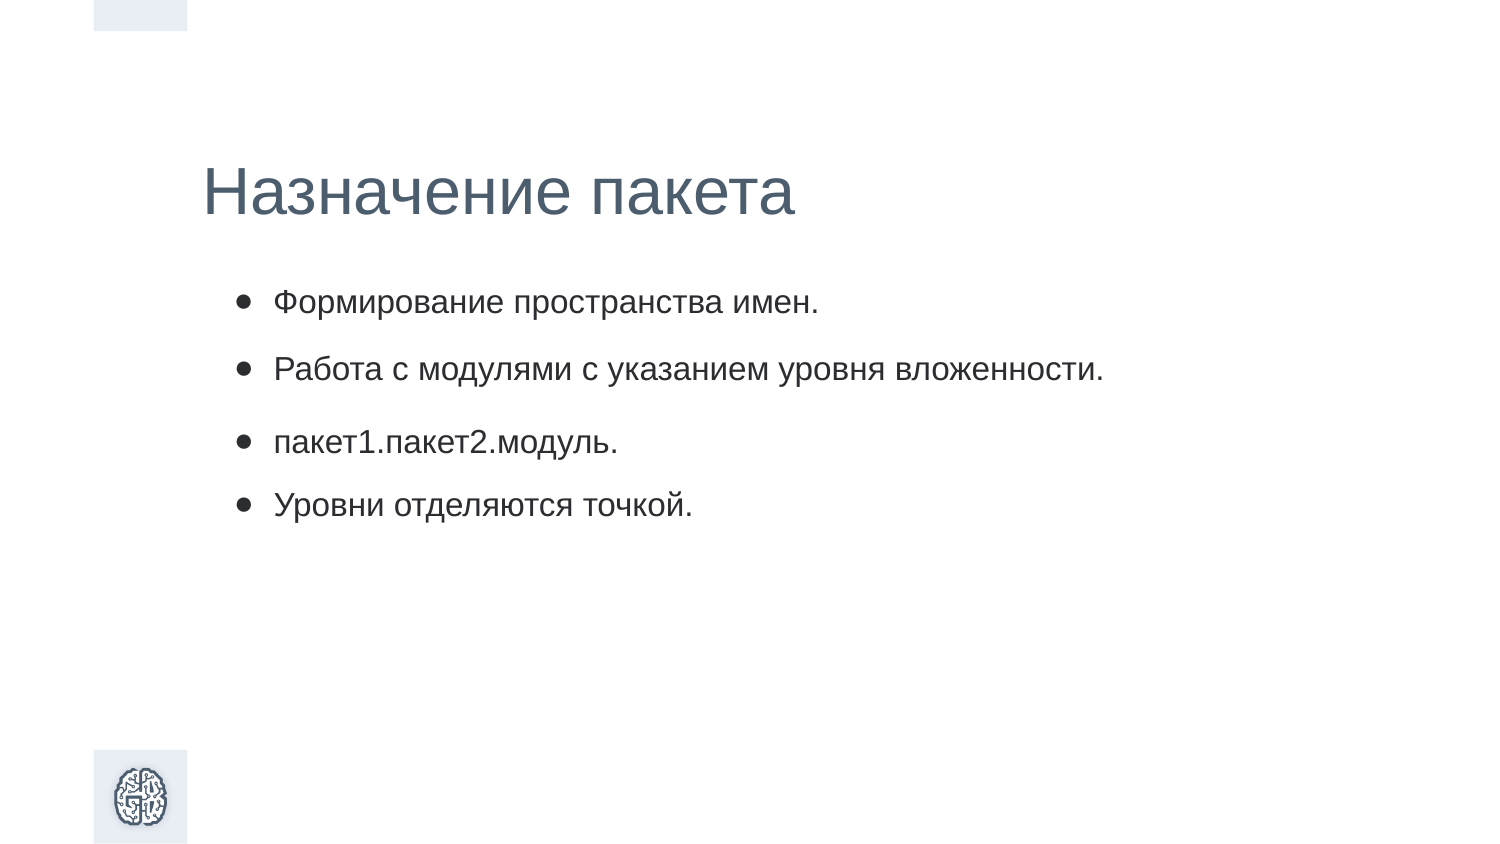

Назначение пакета
Формирование пространства имен.
Работа с модулями с указанием уровня вложенности.
пакет1.пакет2.модуль.
Уровни отделяются точкой.